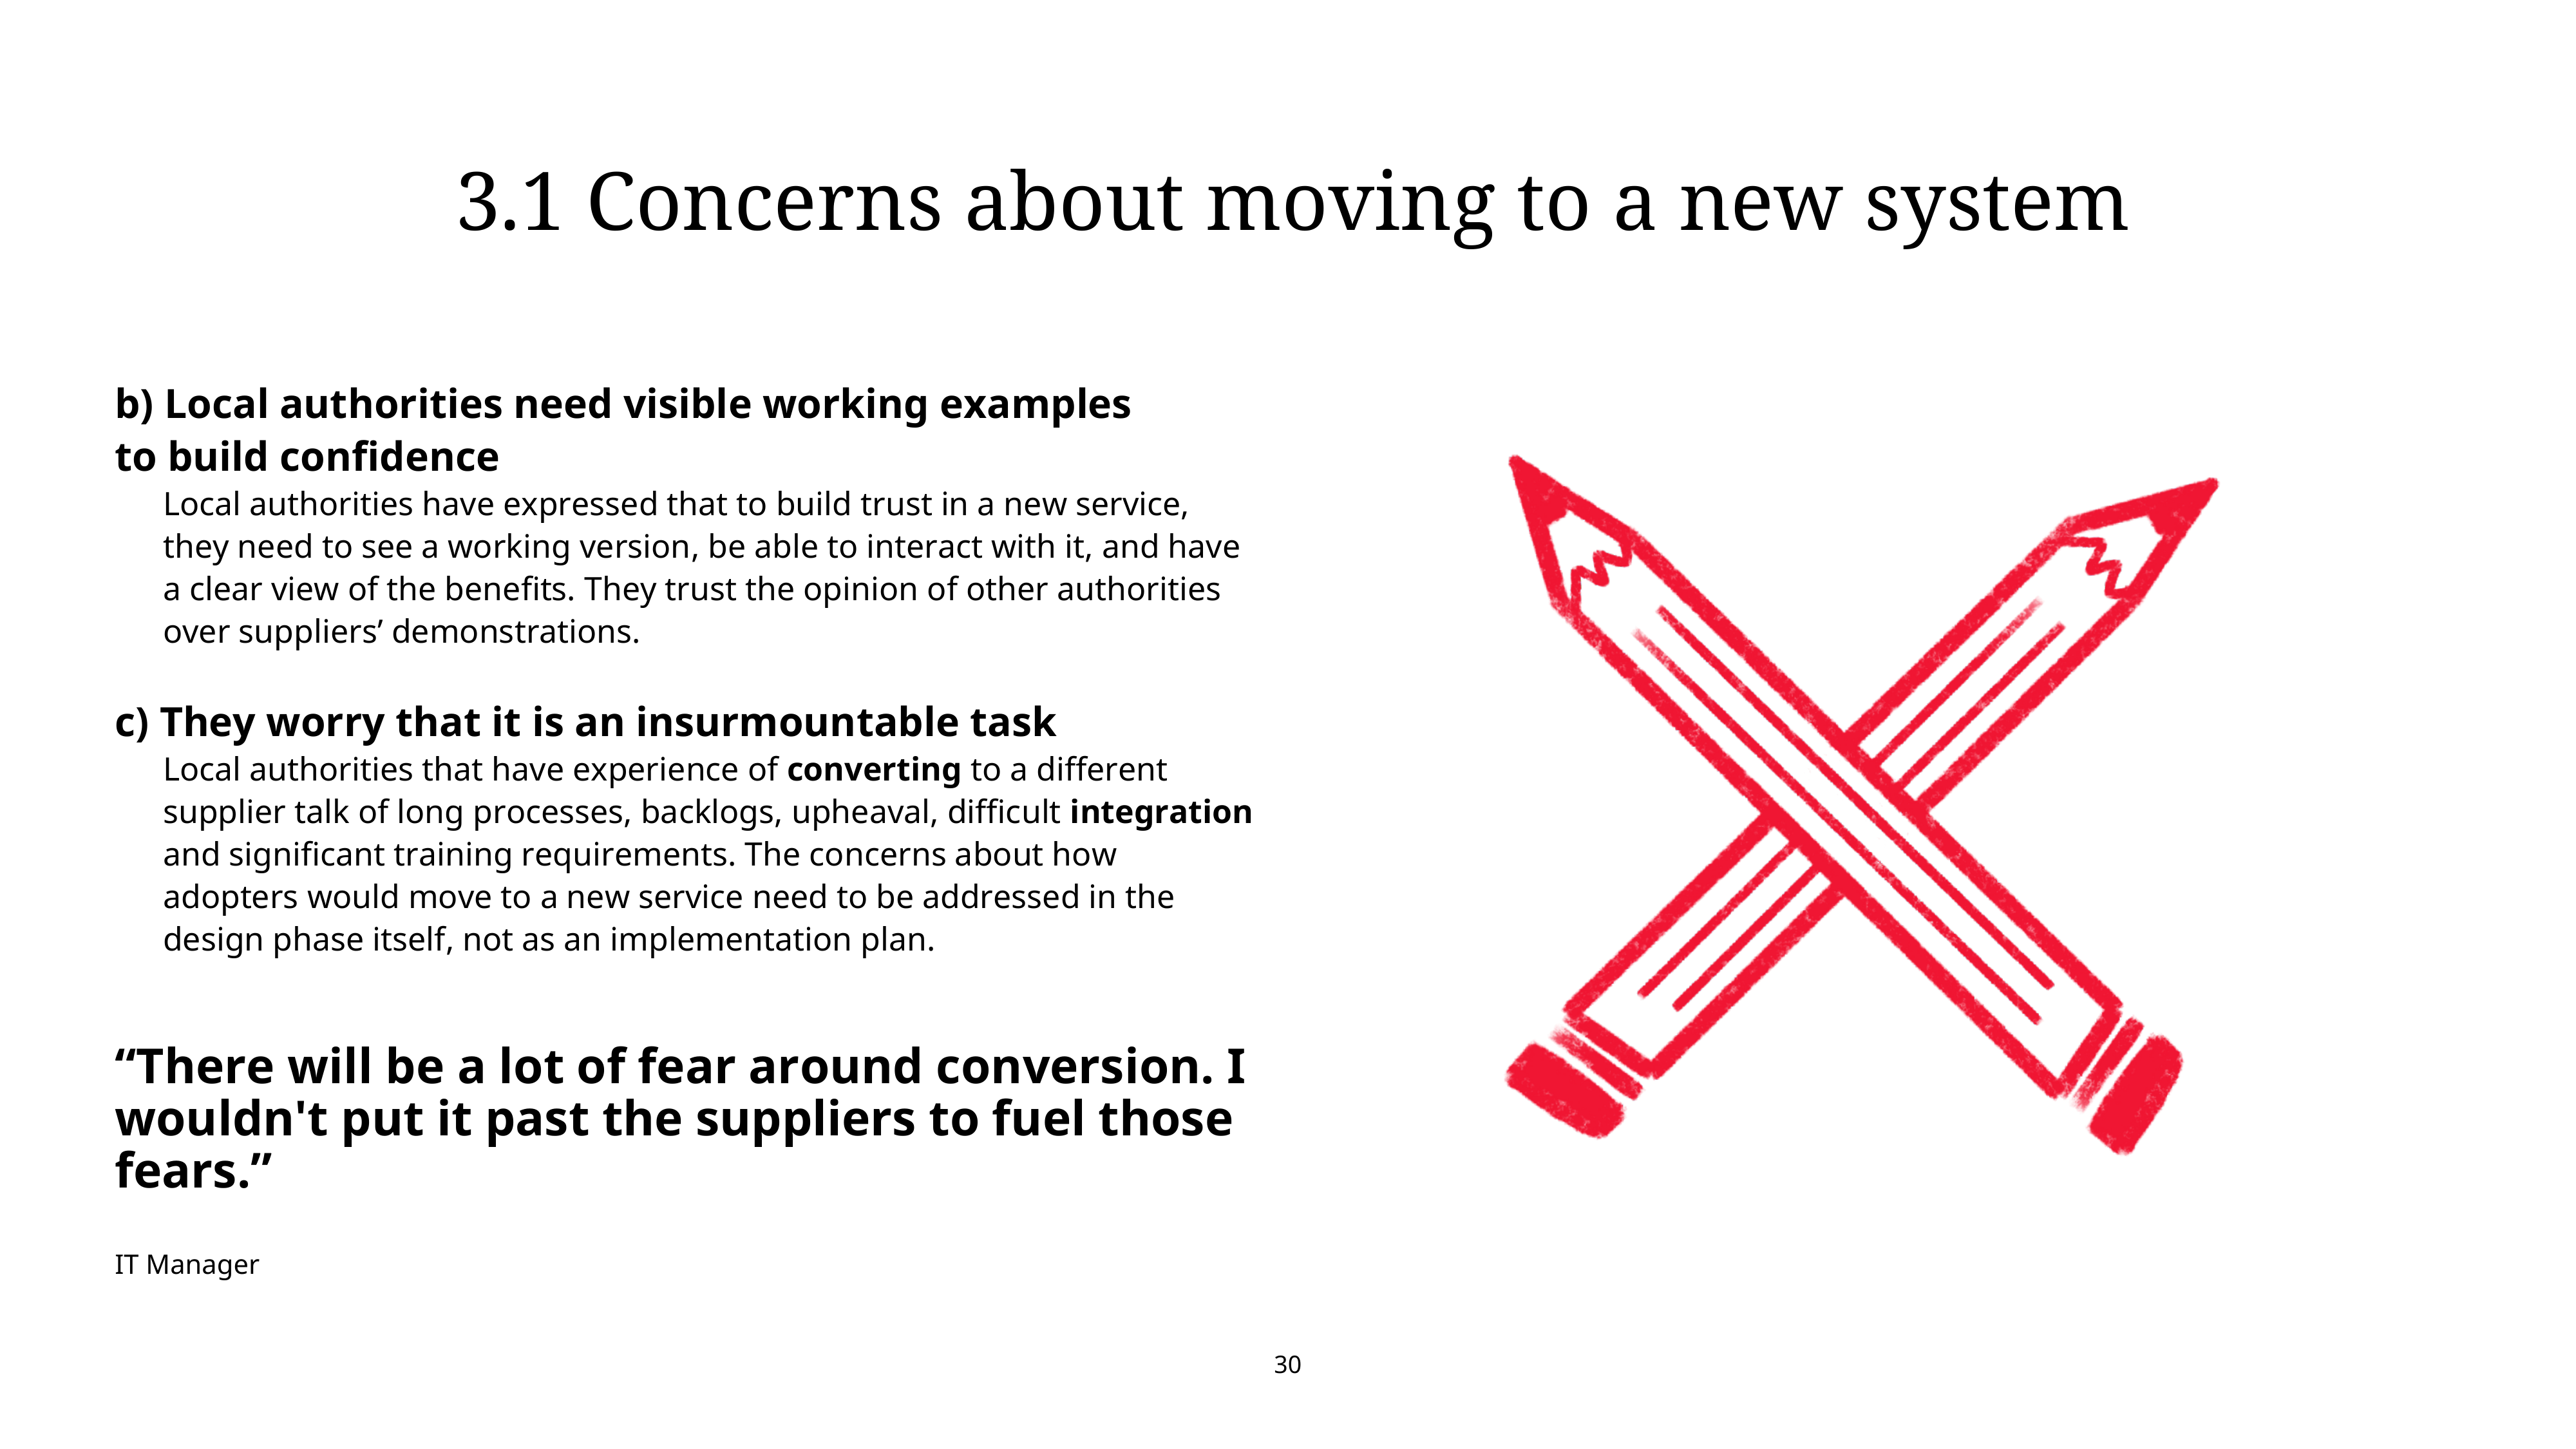

3.1 Concerns about moving to a new system
b) Local authorities need visible working examples
to build confidence
Local authorities have expressed that to build trust in a new service, they need to see a working version, be able to interact with it, and have a clear view of the benefits. They trust the opinion of other authorities over suppliers’ demonstrations.
c) They worry that it is an insurmountable task
Local authorities that have experience of converting to a different supplier talk of long processes, backlogs, upheaval, difficult integration and significant training requirements. The concerns about how adopters would move to a new service need to be addressed in the design phase itself, not as an implementation plan.
“There will be a lot of fear around conversion. I wouldn't put it past the suppliers to fuel those fears.”
IT Manager